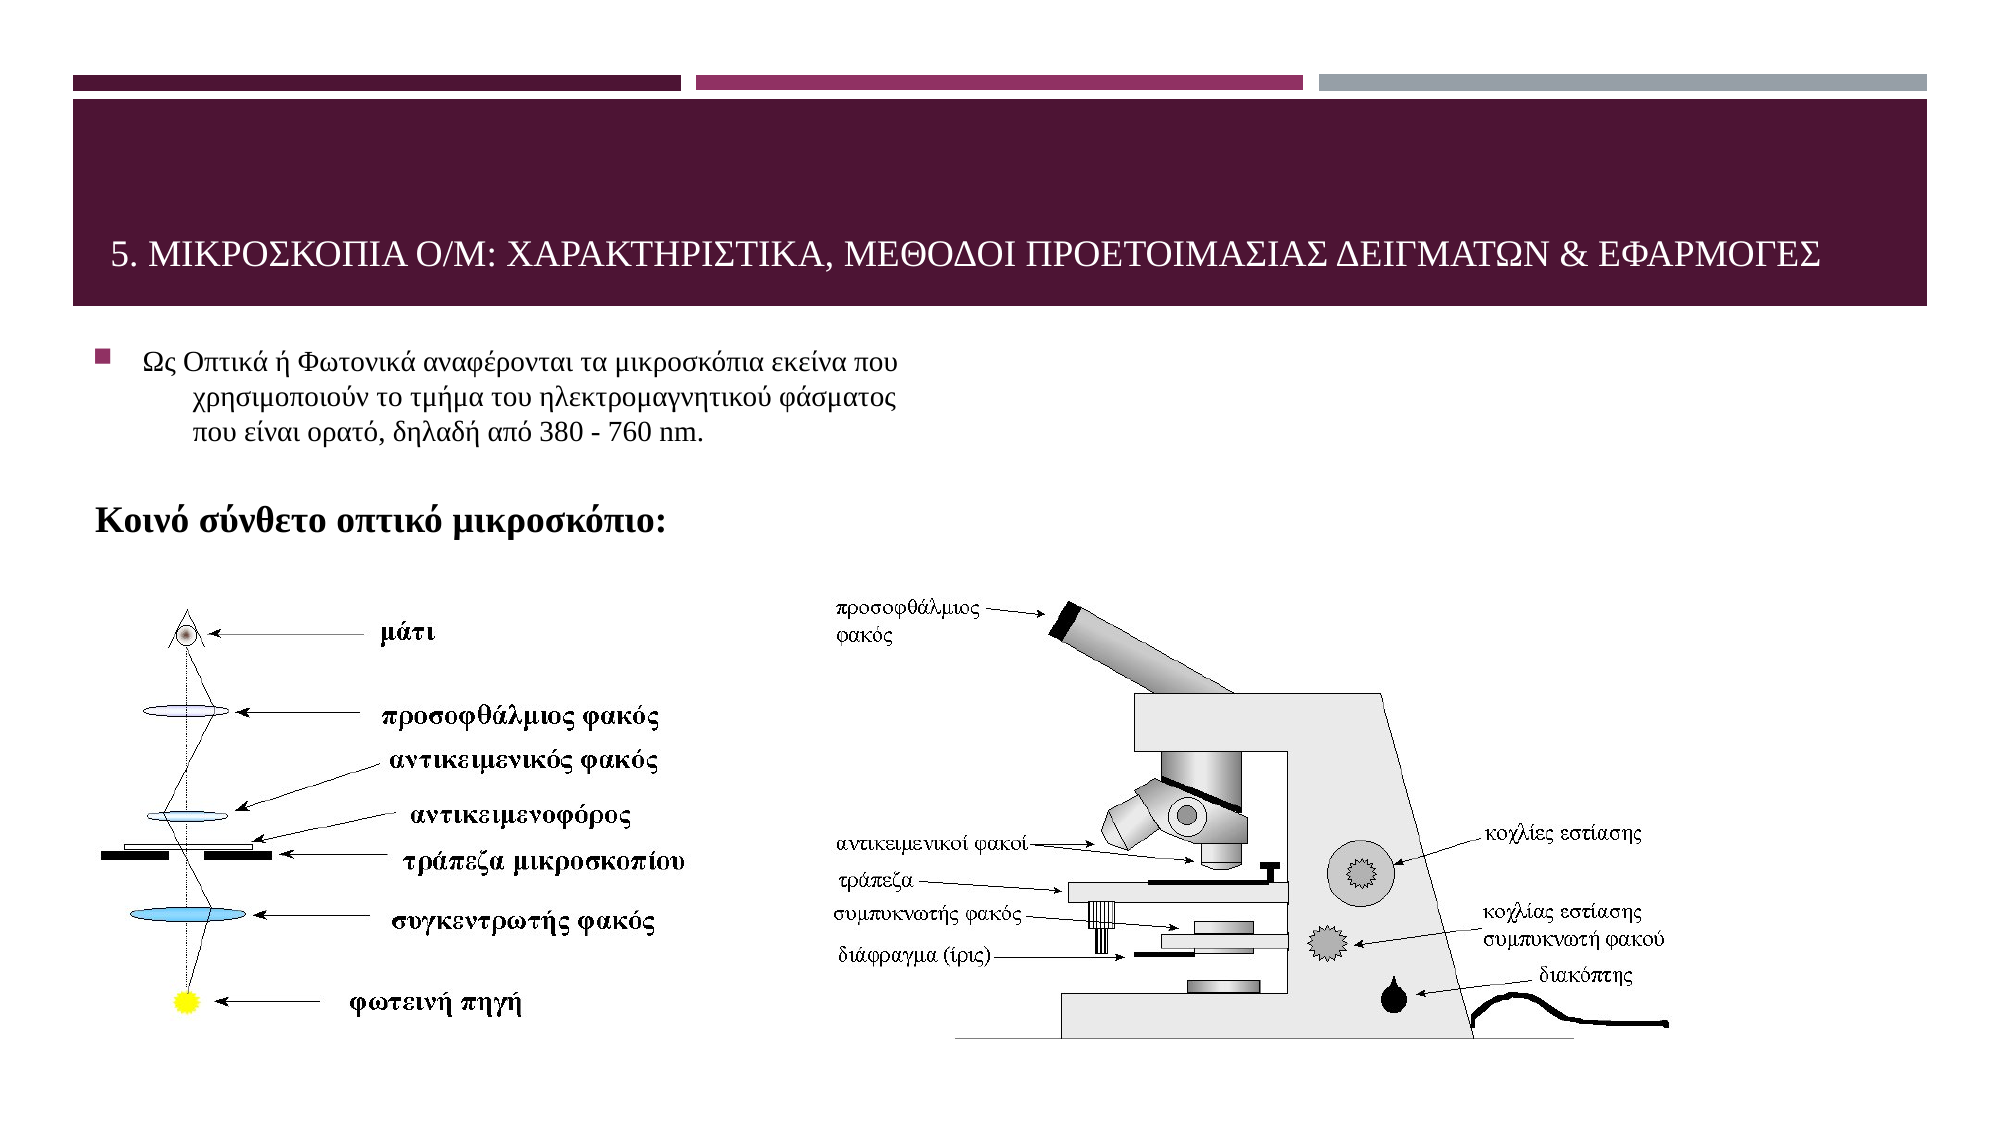

# 5. Μικροσκοπια ο/μ: Χαρακτηριστικα, Μεθοδοι προετοιμασιασ δειγματων & εφαρμογεσ
Ως Οπτικά ή Φωτονικά αναφέρονται τα μικροσκόπια εκείνα που χρησιμοποιούν το τμήμα του ηλεκτρομαγνητικού φάσματος που είναι ορατό, δηλαδή από 380 - 760 nm.
Κοινό σύνθετο οπτικό μικροσκόπιο: